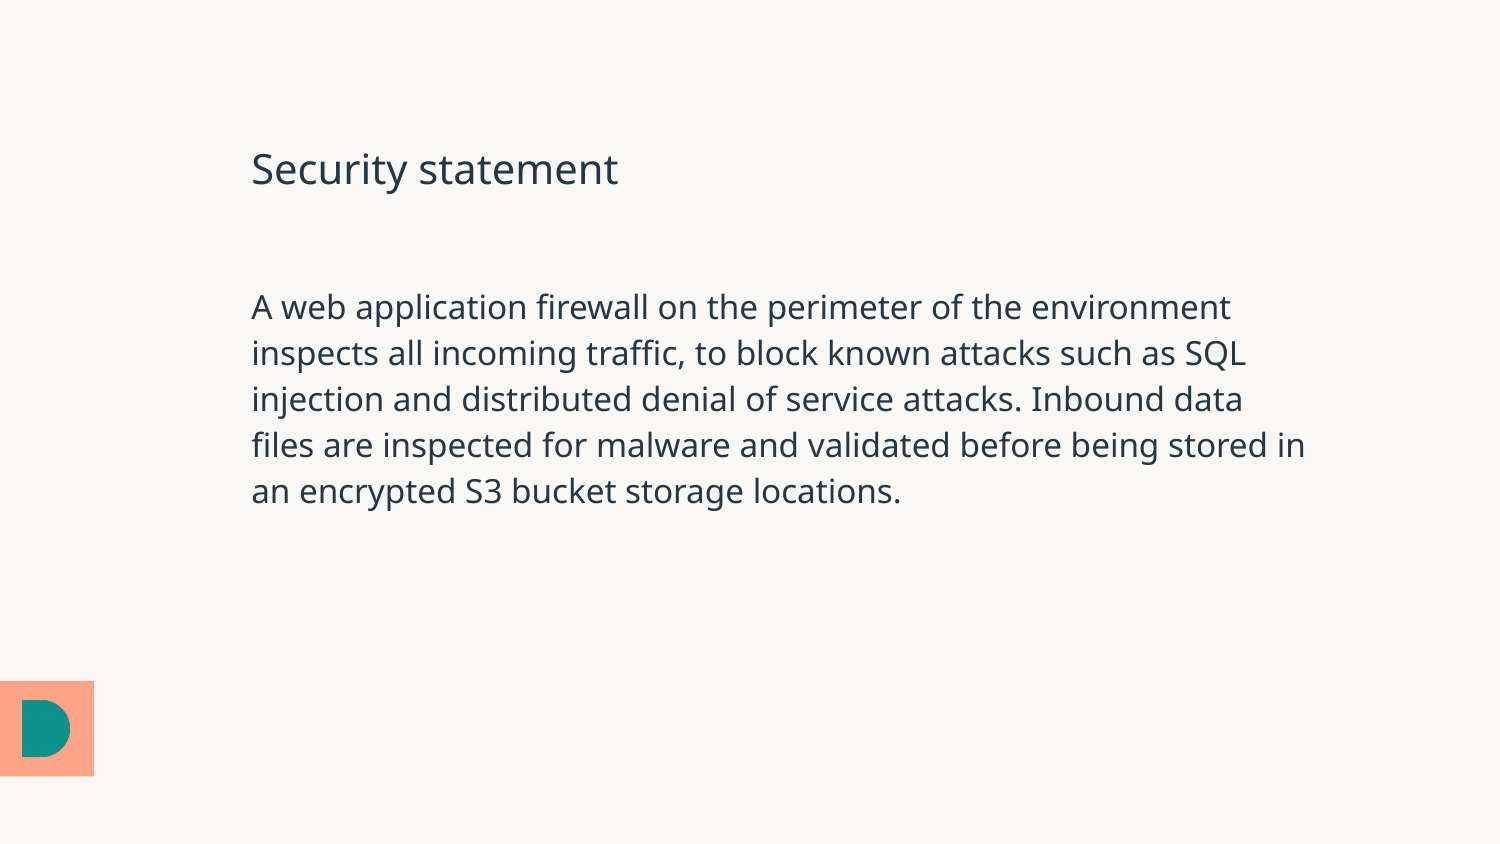

# Security statement
A web application firewall on the perimeter of the environment inspects all incoming traffic, to block known attacks such as SQL injection and distributed denial of service attacks. Inbound data files are inspected for malware and validated before being stored in an encrypted S3 bucket storage locations.